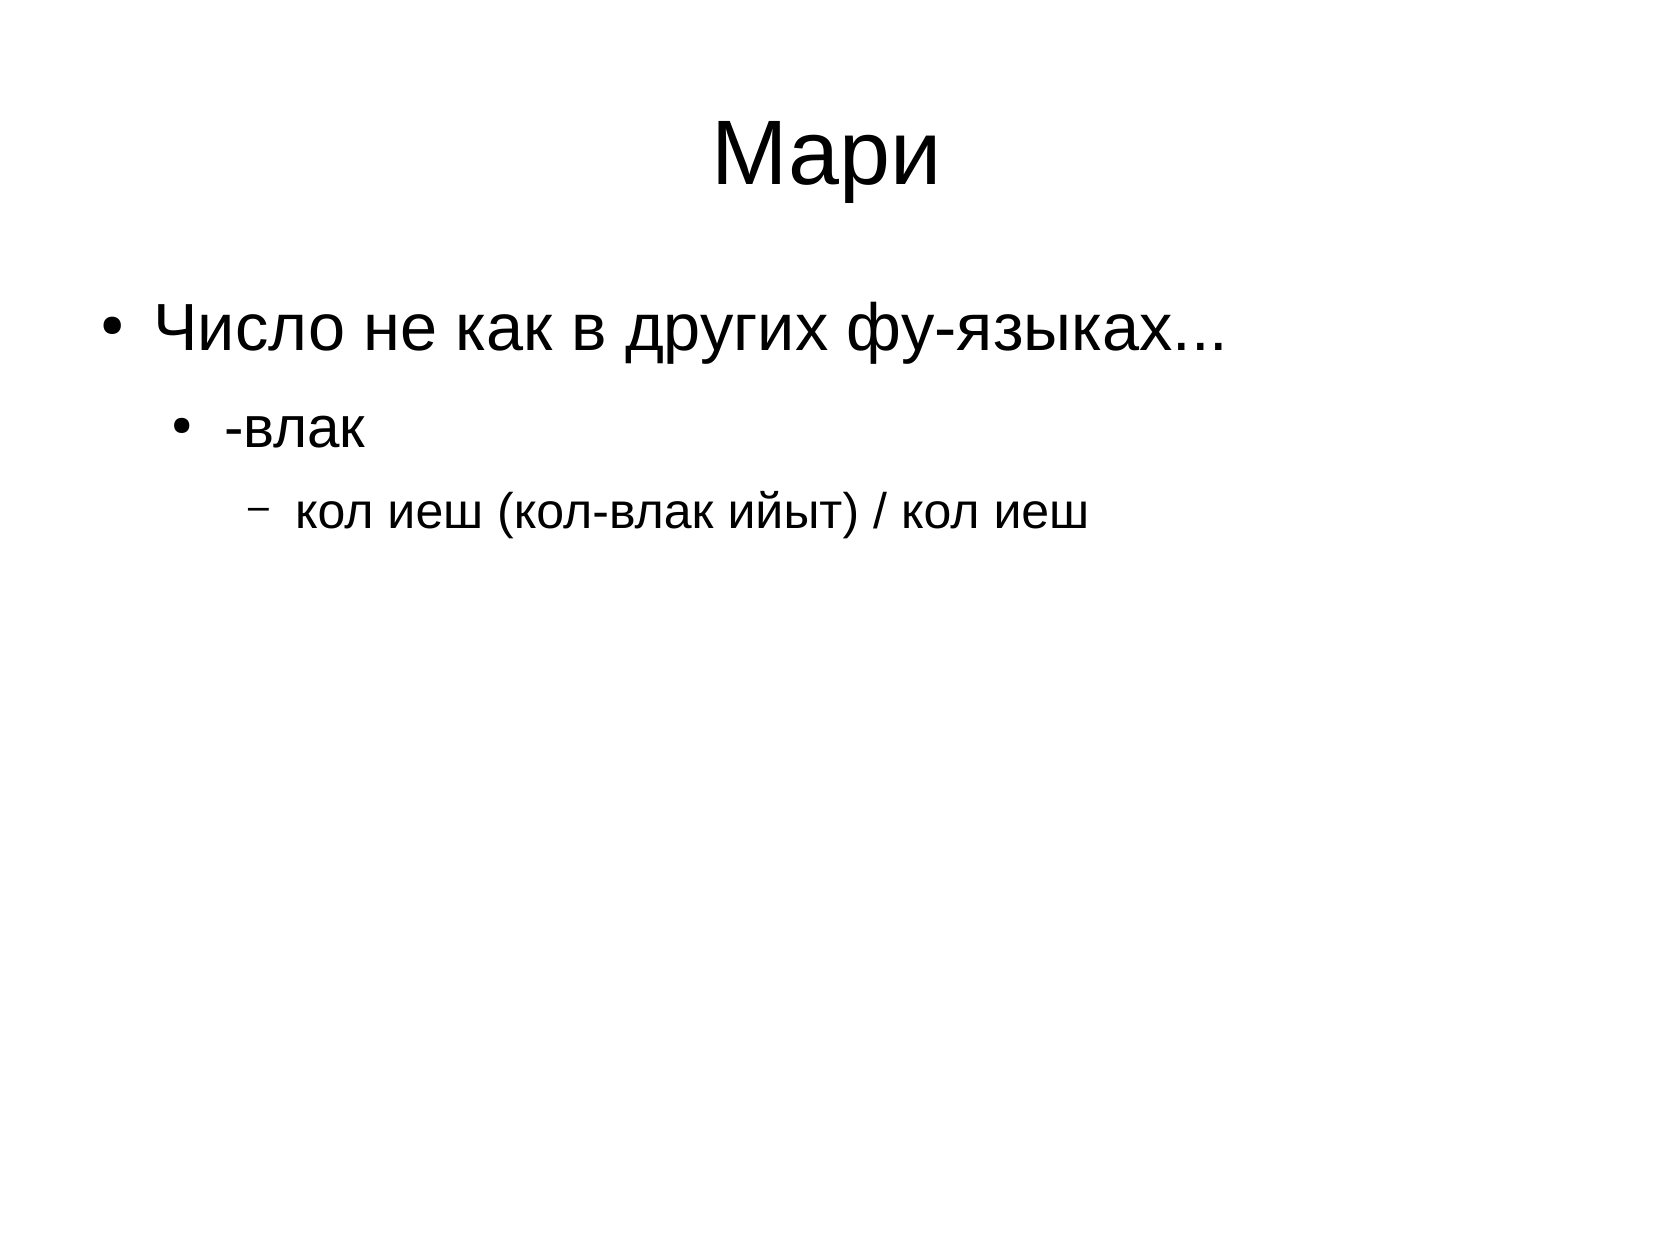

# Мари
Число не как в других фу-языках...
-влак
кол иеш (кол-влак ийыт) / кол иеш